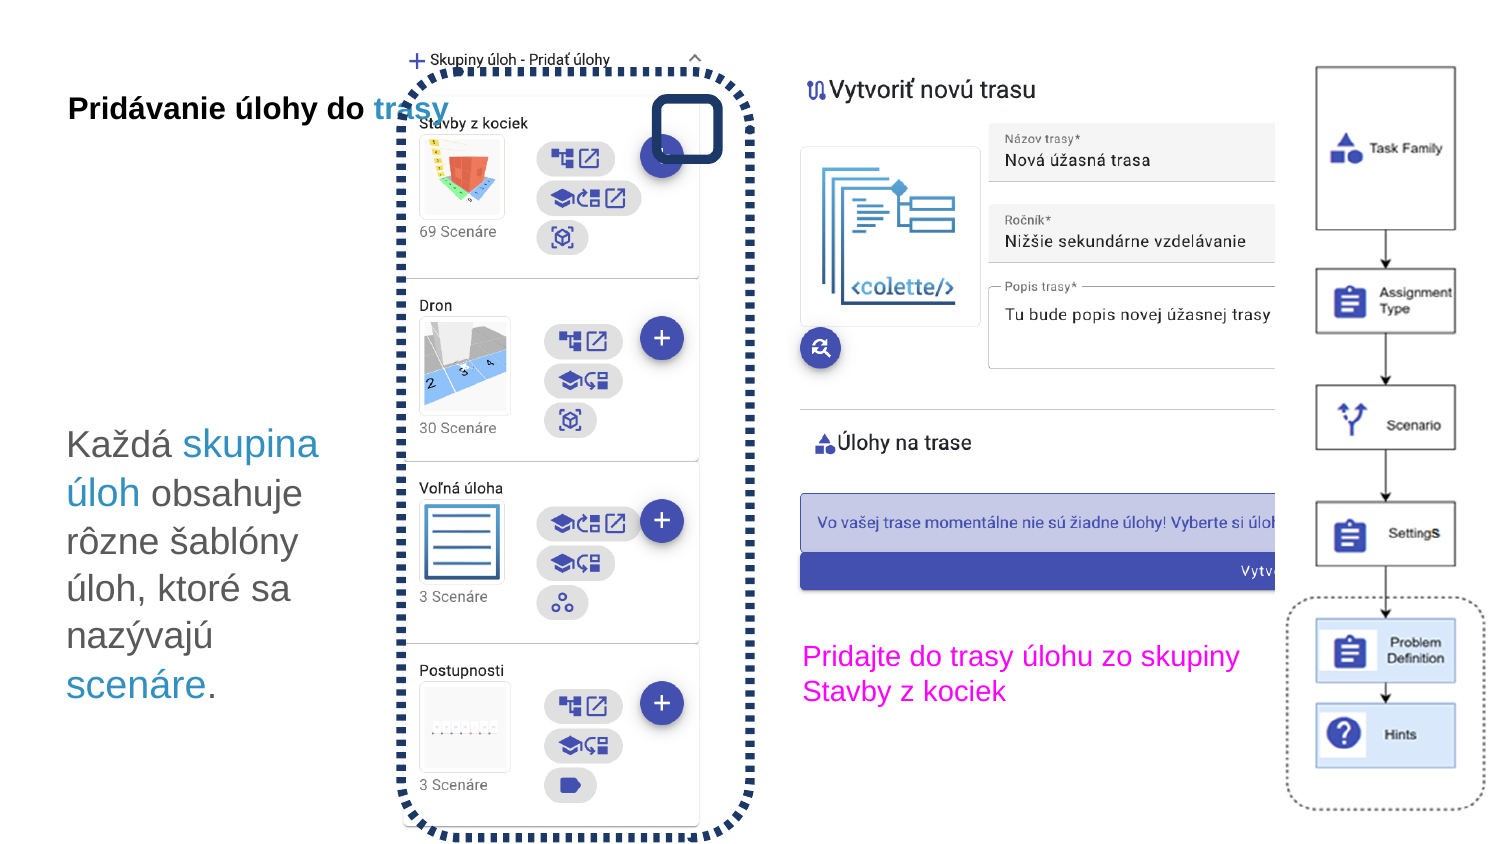

# Pridávanie úlohy do trasy
Každá skupina úloh obsahuje rôzne šablóny úloh, ktoré sa nazývajú scenáre.
Pridajte do trasy úlohu zo skupiny Stavby z kociek